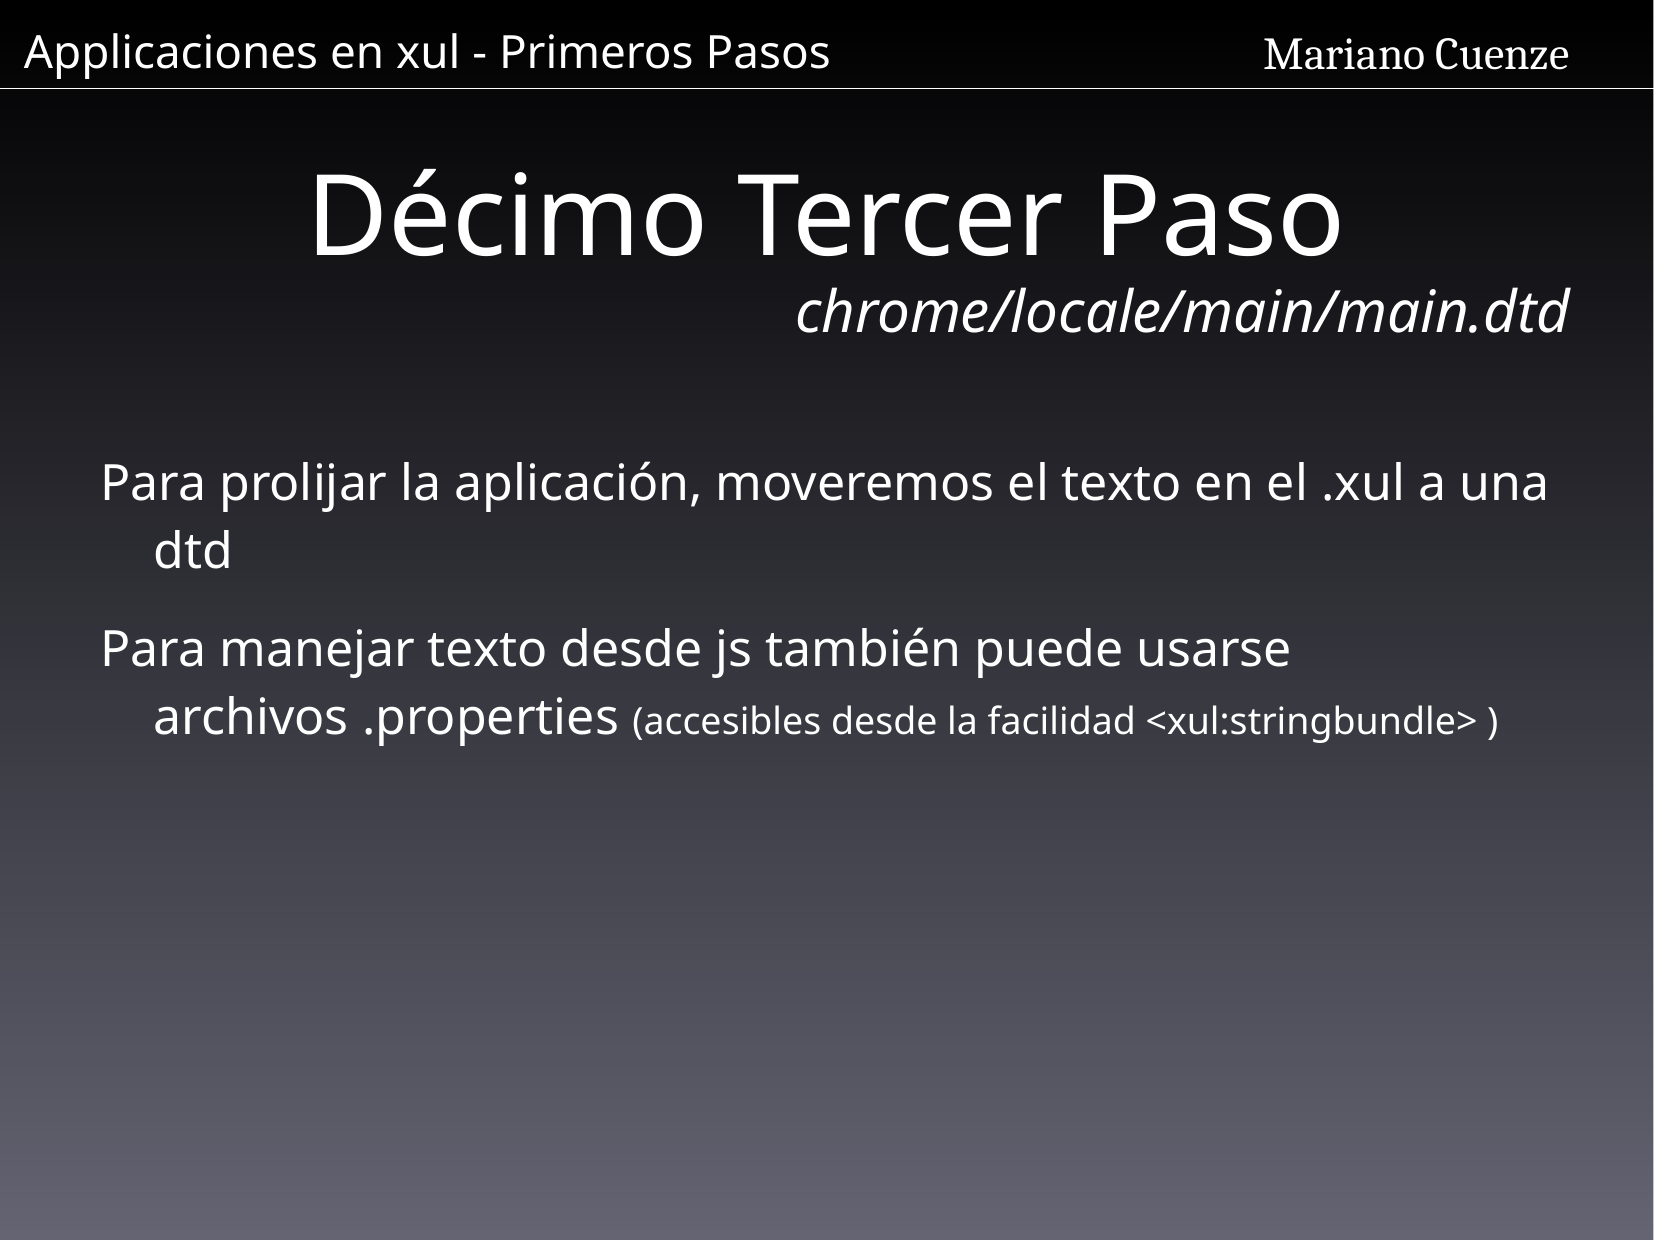

Applicaciones en xul - Primeros Pasos
Mariano Cuenze
# Décimo Tercer Paso
chrome/locale/main/main.dtd
Para prolijar la aplicación, moveremos el texto en el .xul a una dtd
Para manejar texto desde js también puede usarse archivos .properties (accesibles desde la facilidad <xul:stringbundle> )